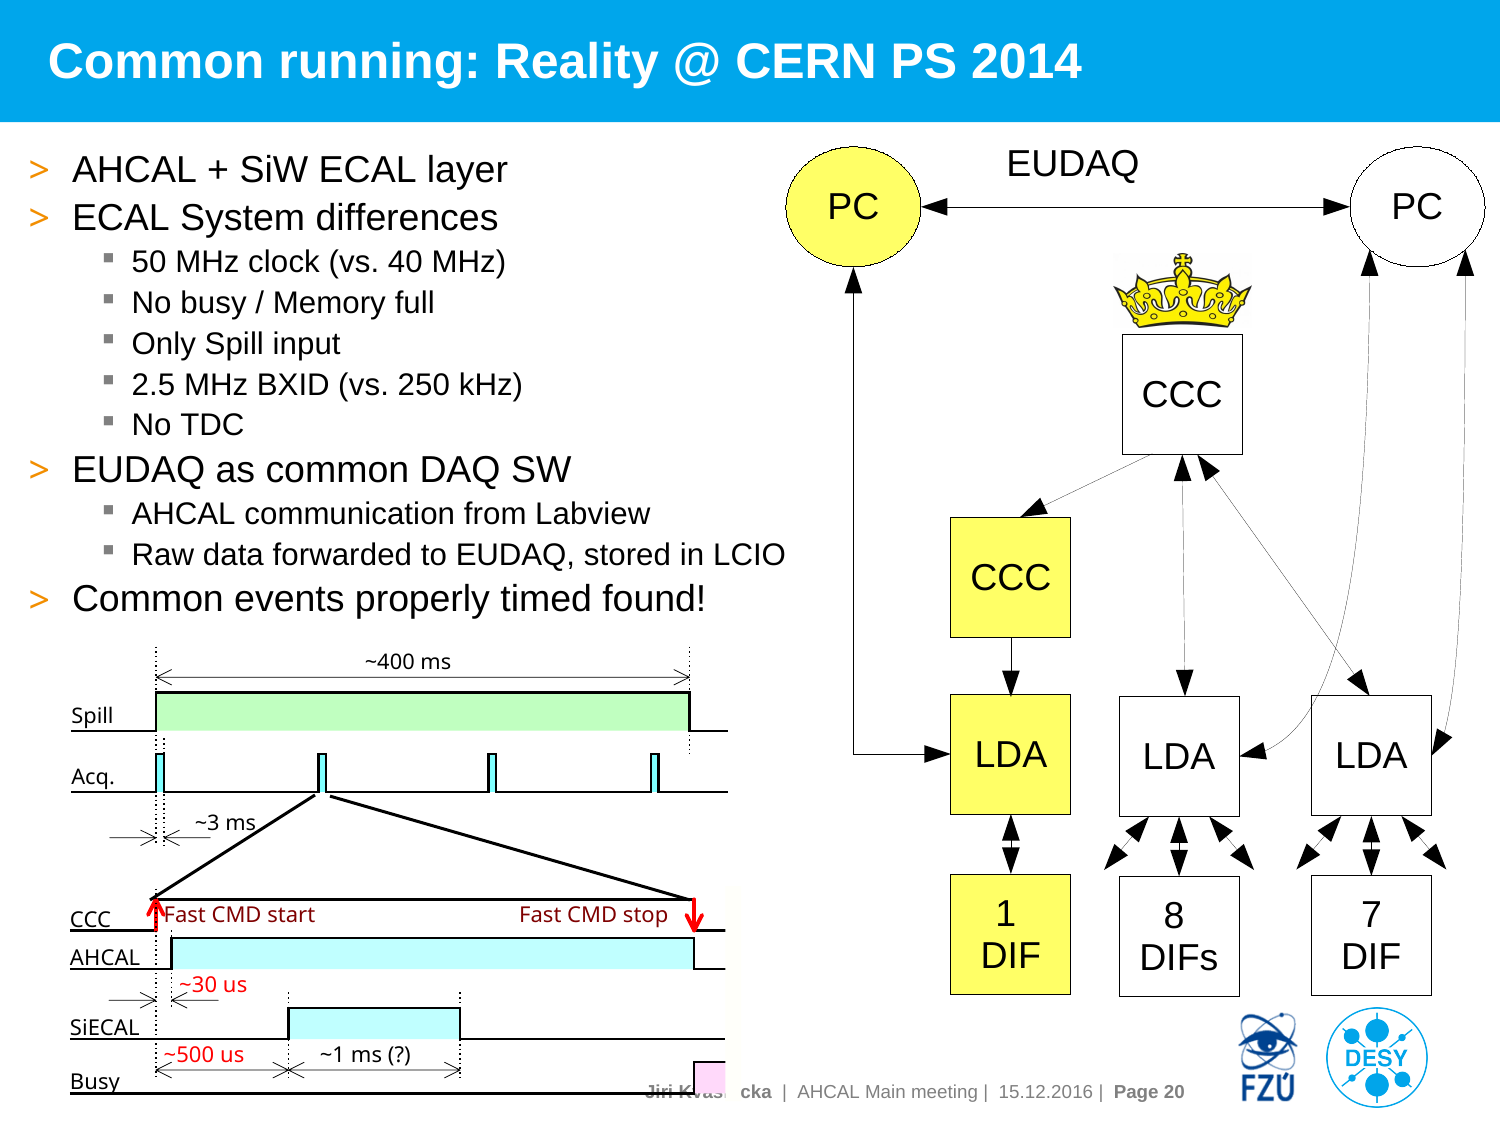

# Common running: Reality @ CERN PS 2014
EUDAQ
PC
PC
AHCAL + SiW ECAL layer
ECAL System differences
50 MHz clock (vs. 40 MHz)
No busy / Memory full
Only Spill input
2.5 MHz BXID (vs. 250 kHz)
No TDC
EUDAQ as common DAQ SW
AHCAL communication from Labview
Raw data forwarded to EUDAQ, stored in LCIO
Common events properly timed found!
CCC
CCC
LDA
LDA
LDA
1
DIF
7
DIF
8
DIFs